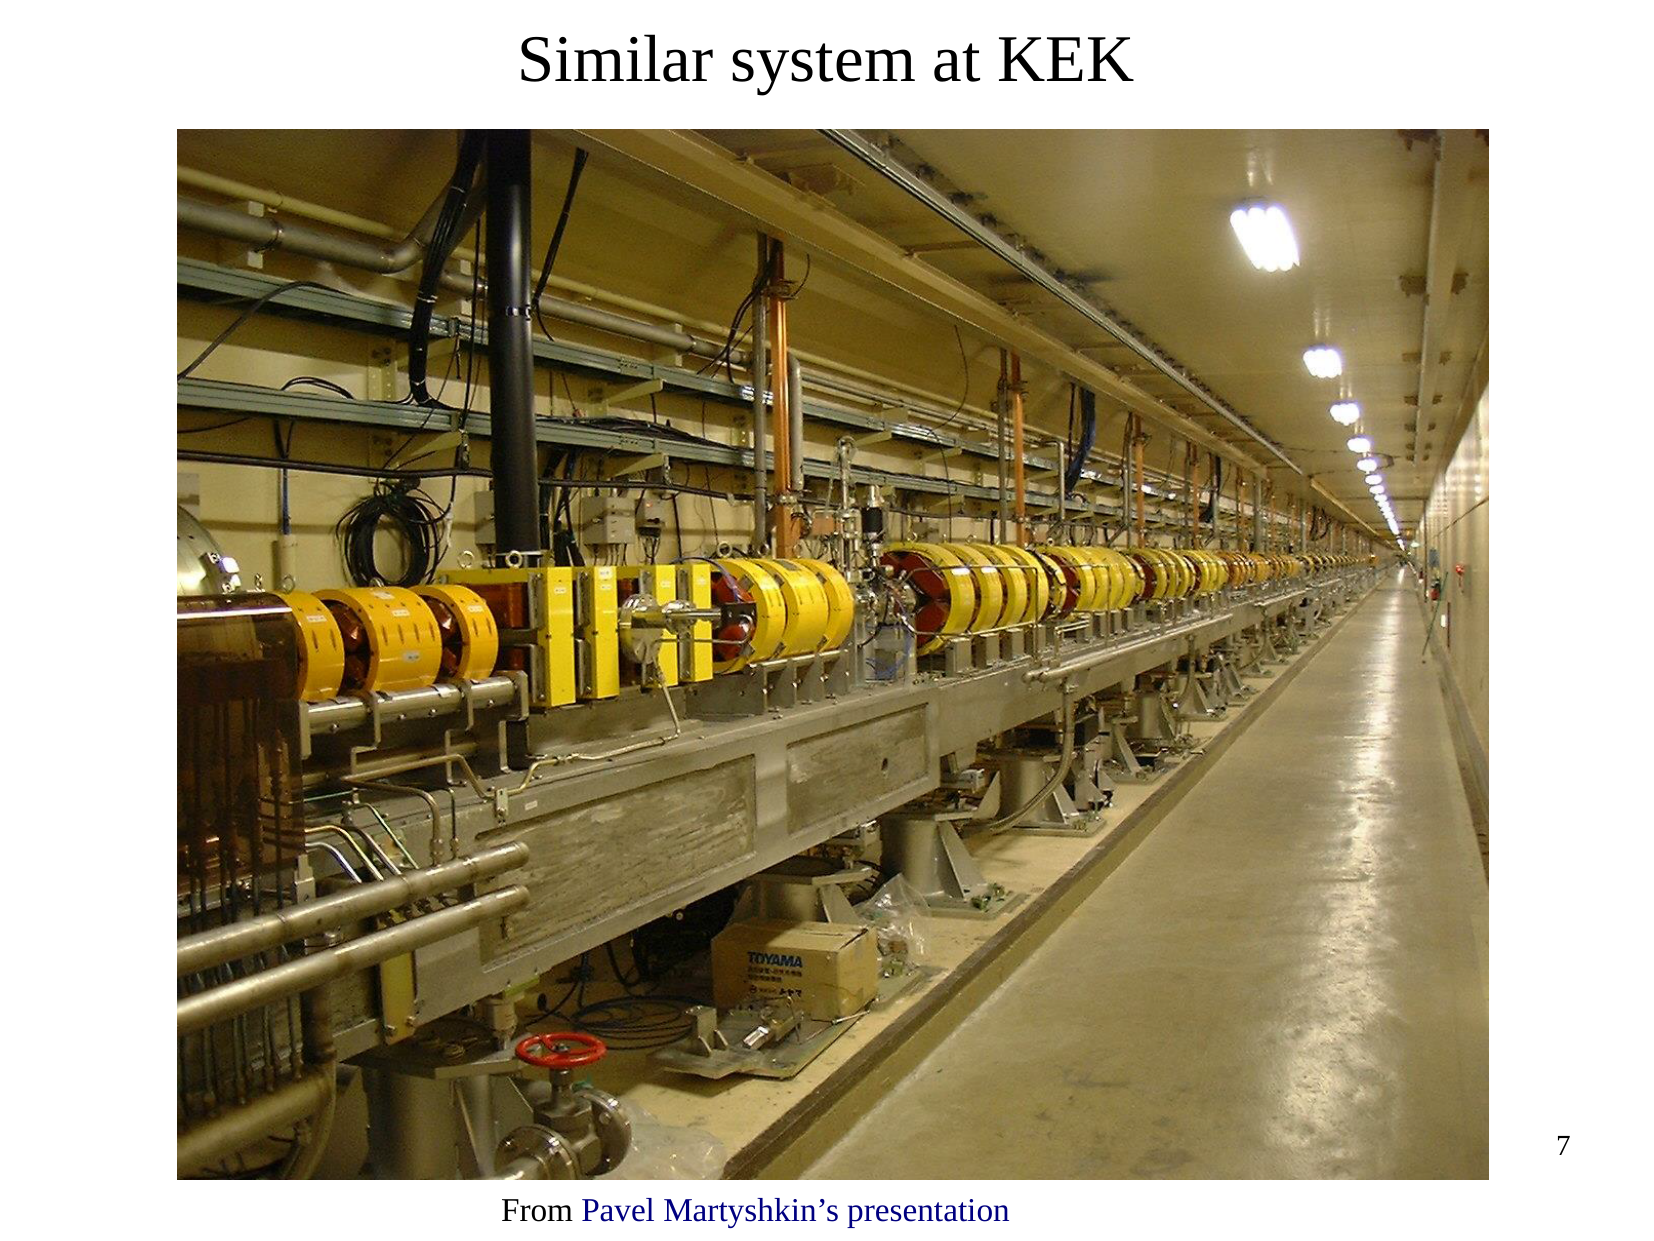

# Similar system at KEK
7
From Pavel Martyshkin’s presentation